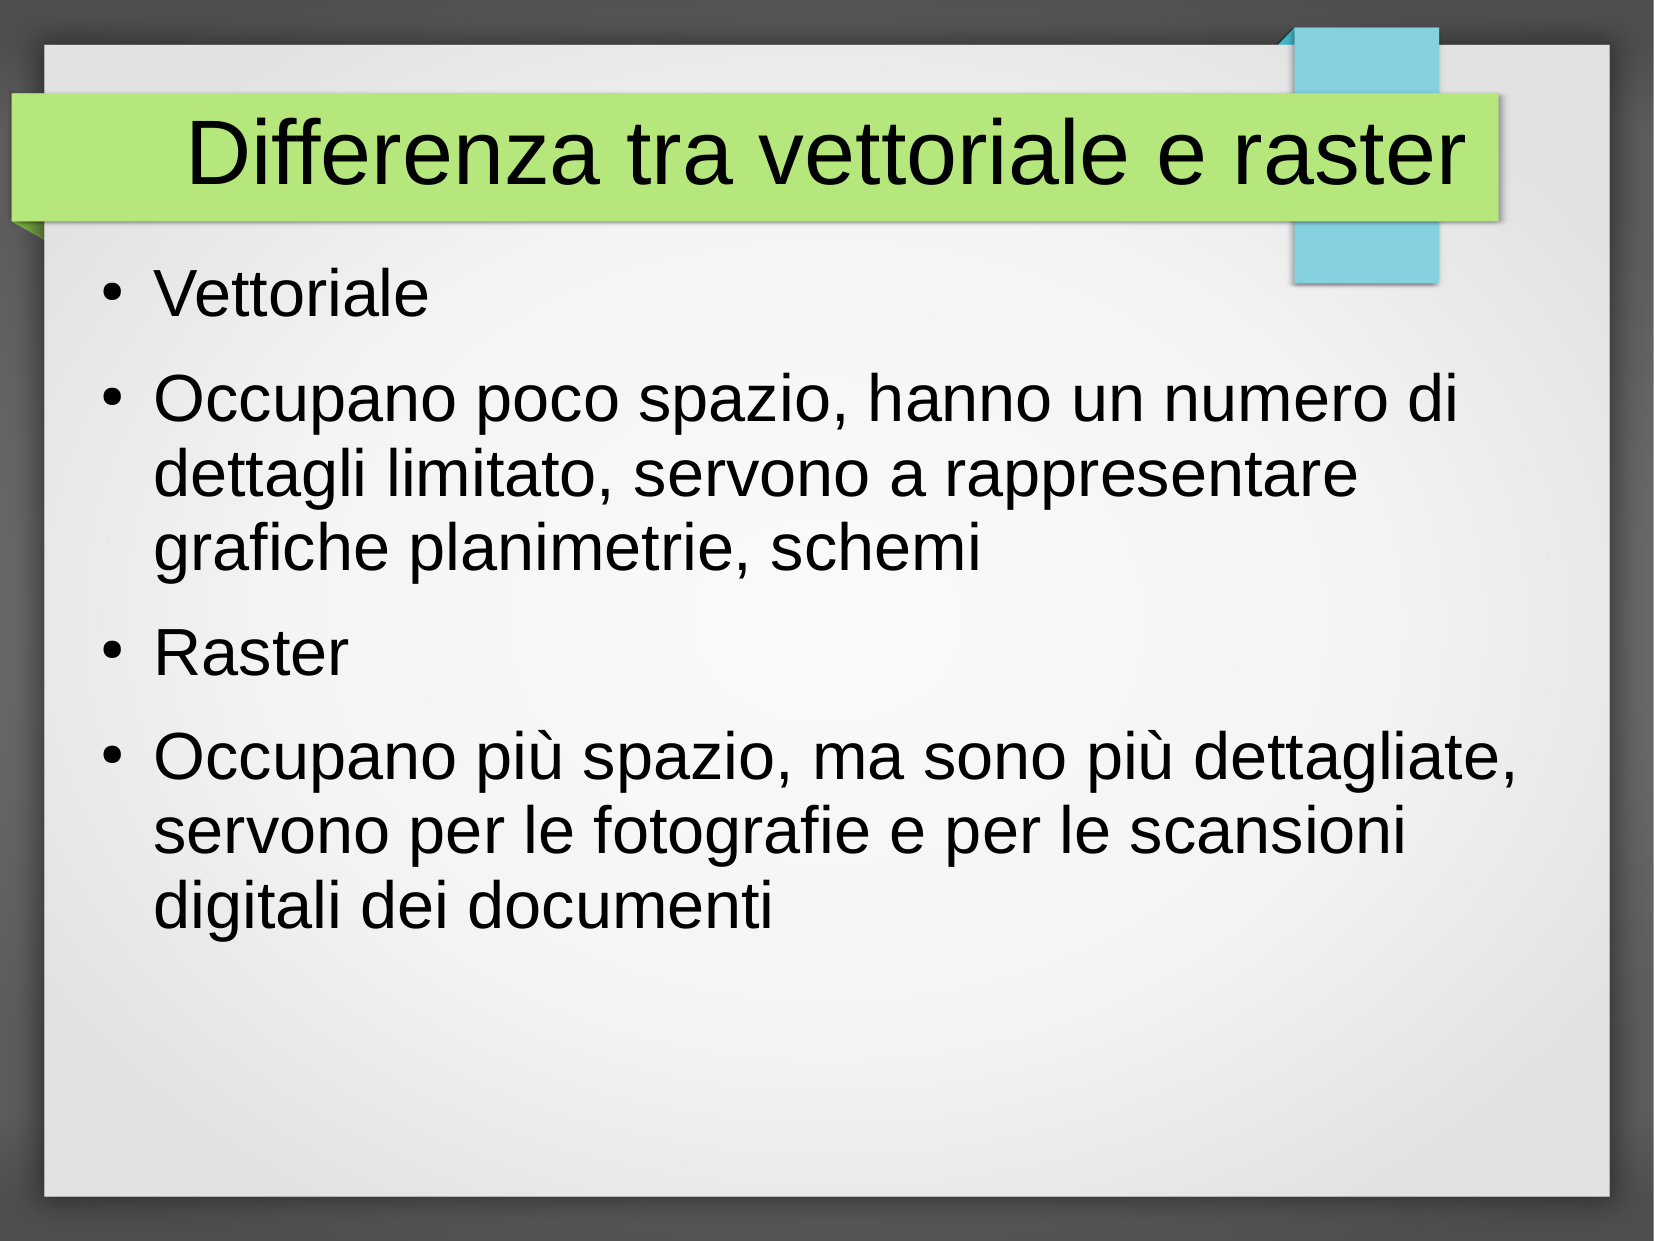

# Differenza tra vettoriale e raster
Vettoriale
Occupano poco spazio, hanno un numero di dettagli limitato, servono a rappresentare grafiche planimetrie, schemi
Raster
Occupano più spazio, ma sono più dettagliate, servono per le fotografie e per le scansioni digitali dei documenti